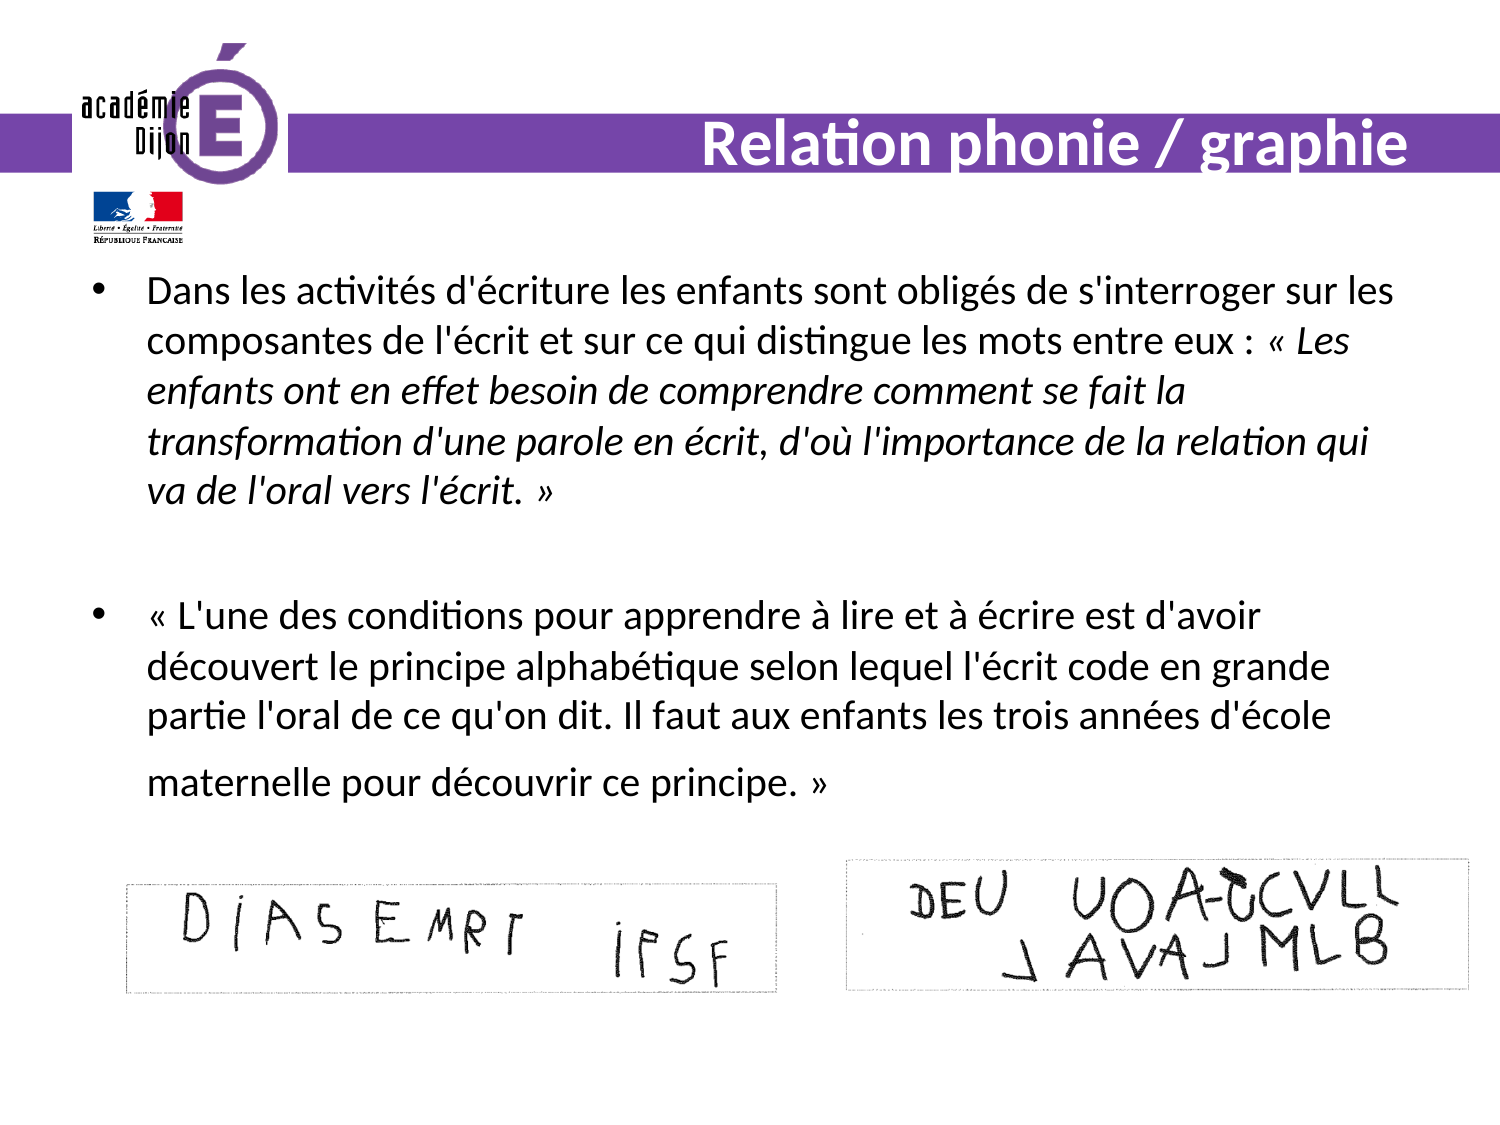

Relation phonie / graphie
Dans les activités d'écriture les enfants sont obligés de s'interroger sur les composantes de l'écrit et sur ce qui distingue les mots entre eux : « Les enfants ont en effet besoin de comprendre comment se fait la transformation d'une parole en écrit, d'où l'importance de la relation qui va de l'oral vers l'écrit. »
« L'une des conditions pour apprendre à lire et à écrire est d'avoir découvert le principe alphabétique selon lequel l'écrit code en grande partie l'oral de ce qu'on dit. Il faut aux enfants les trois années d'école maternelle pour découvrir ce principe. »